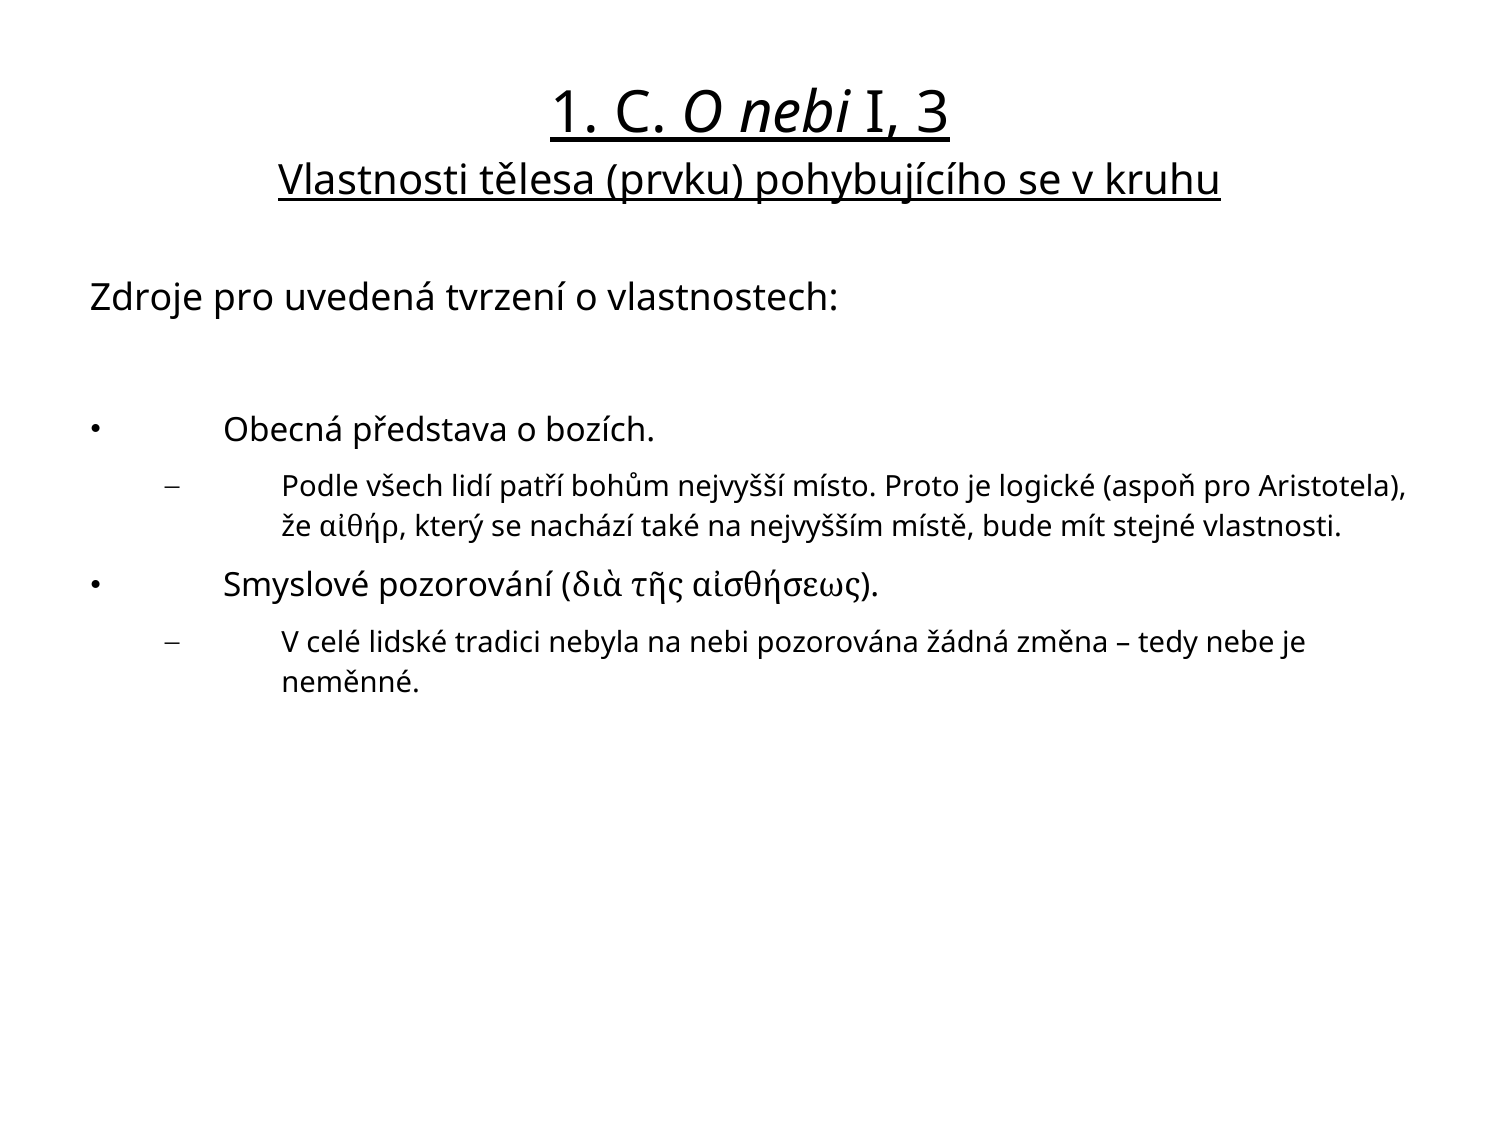

# 1. C. O nebi I, 3 Vlastnosti tělesa (prvku) pohybujícího se v kruhu
Zdroje pro uvedená tvrzení o vlastnostech:
Obecná představa o bozích.
Podle všech lidí patří bohům nejvyšší místo. Proto je logické (aspoň pro Aristotela), že αἰθήρ, který se nachází také na nejvyšším místě, bude mít stejné vlastnosti.
Smyslové pozorování (διὰ τῆς αἰσθήσεως).
V celé lidské tradici nebyla na nebi pozorována žádná změna – tedy nebe je neměnné.